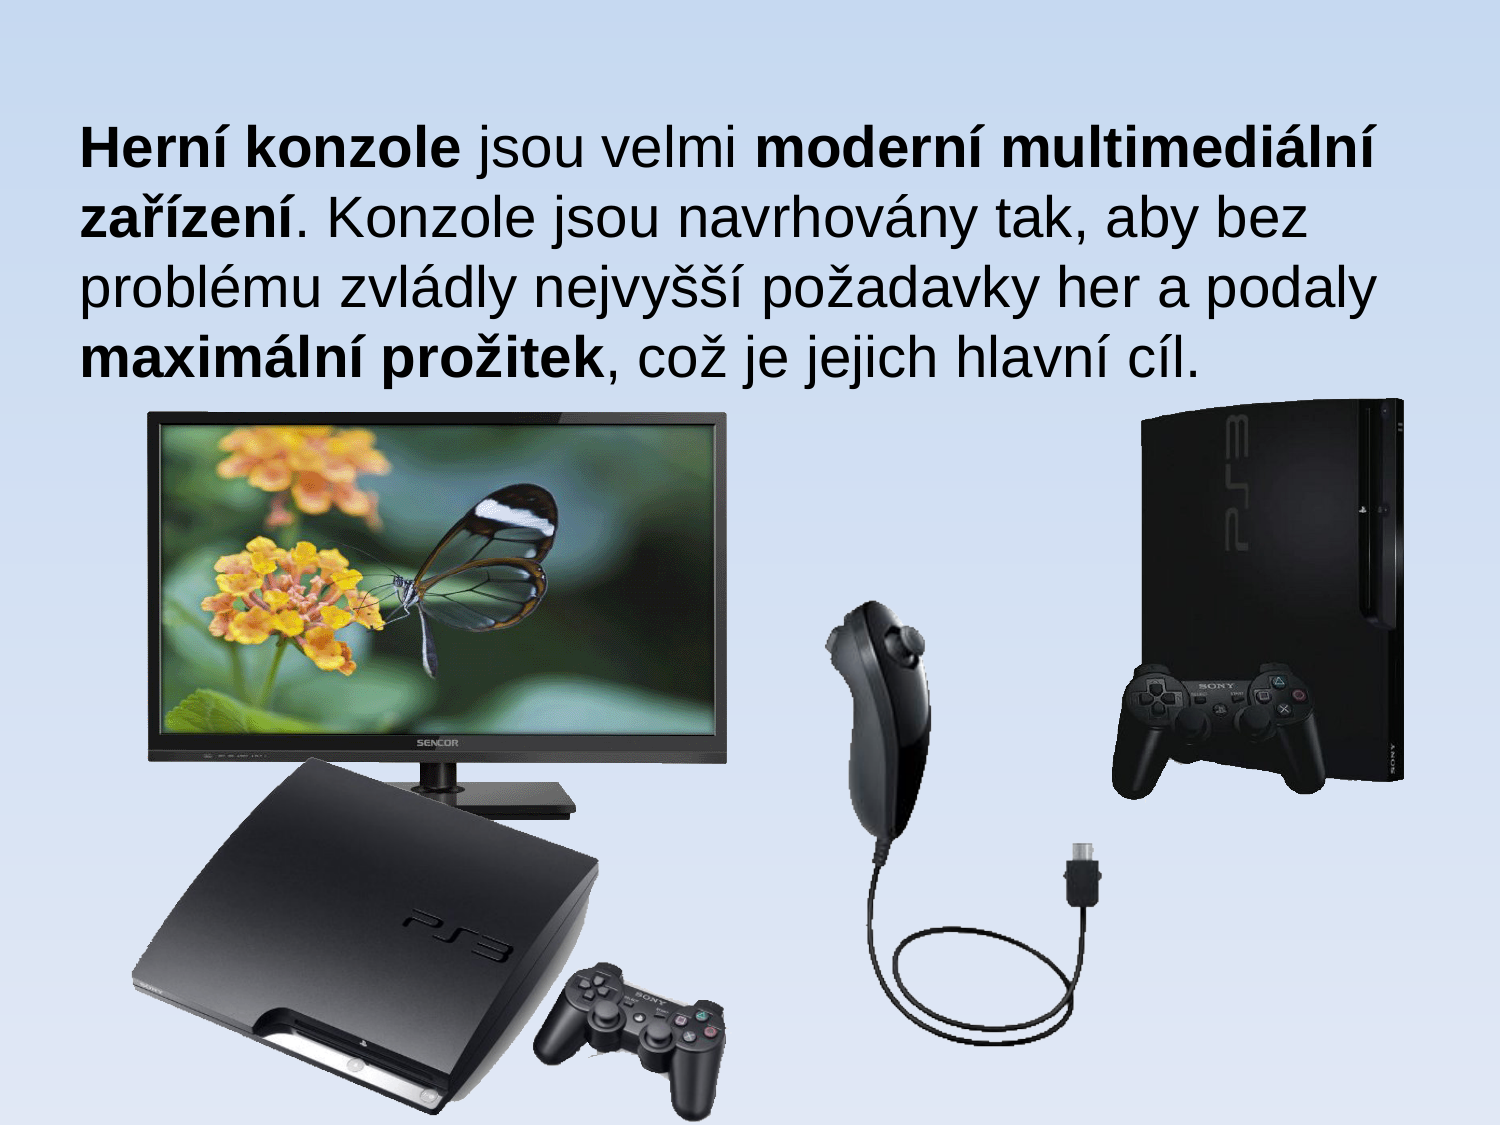

# Herní konzole jsou velmi moderní multimediální zařízení. Konzole jsou navrhovány tak, aby bez problému zvládly nejvyšší požadavky her a podaly maximální prožitek, což je jejich hlavní cíl.